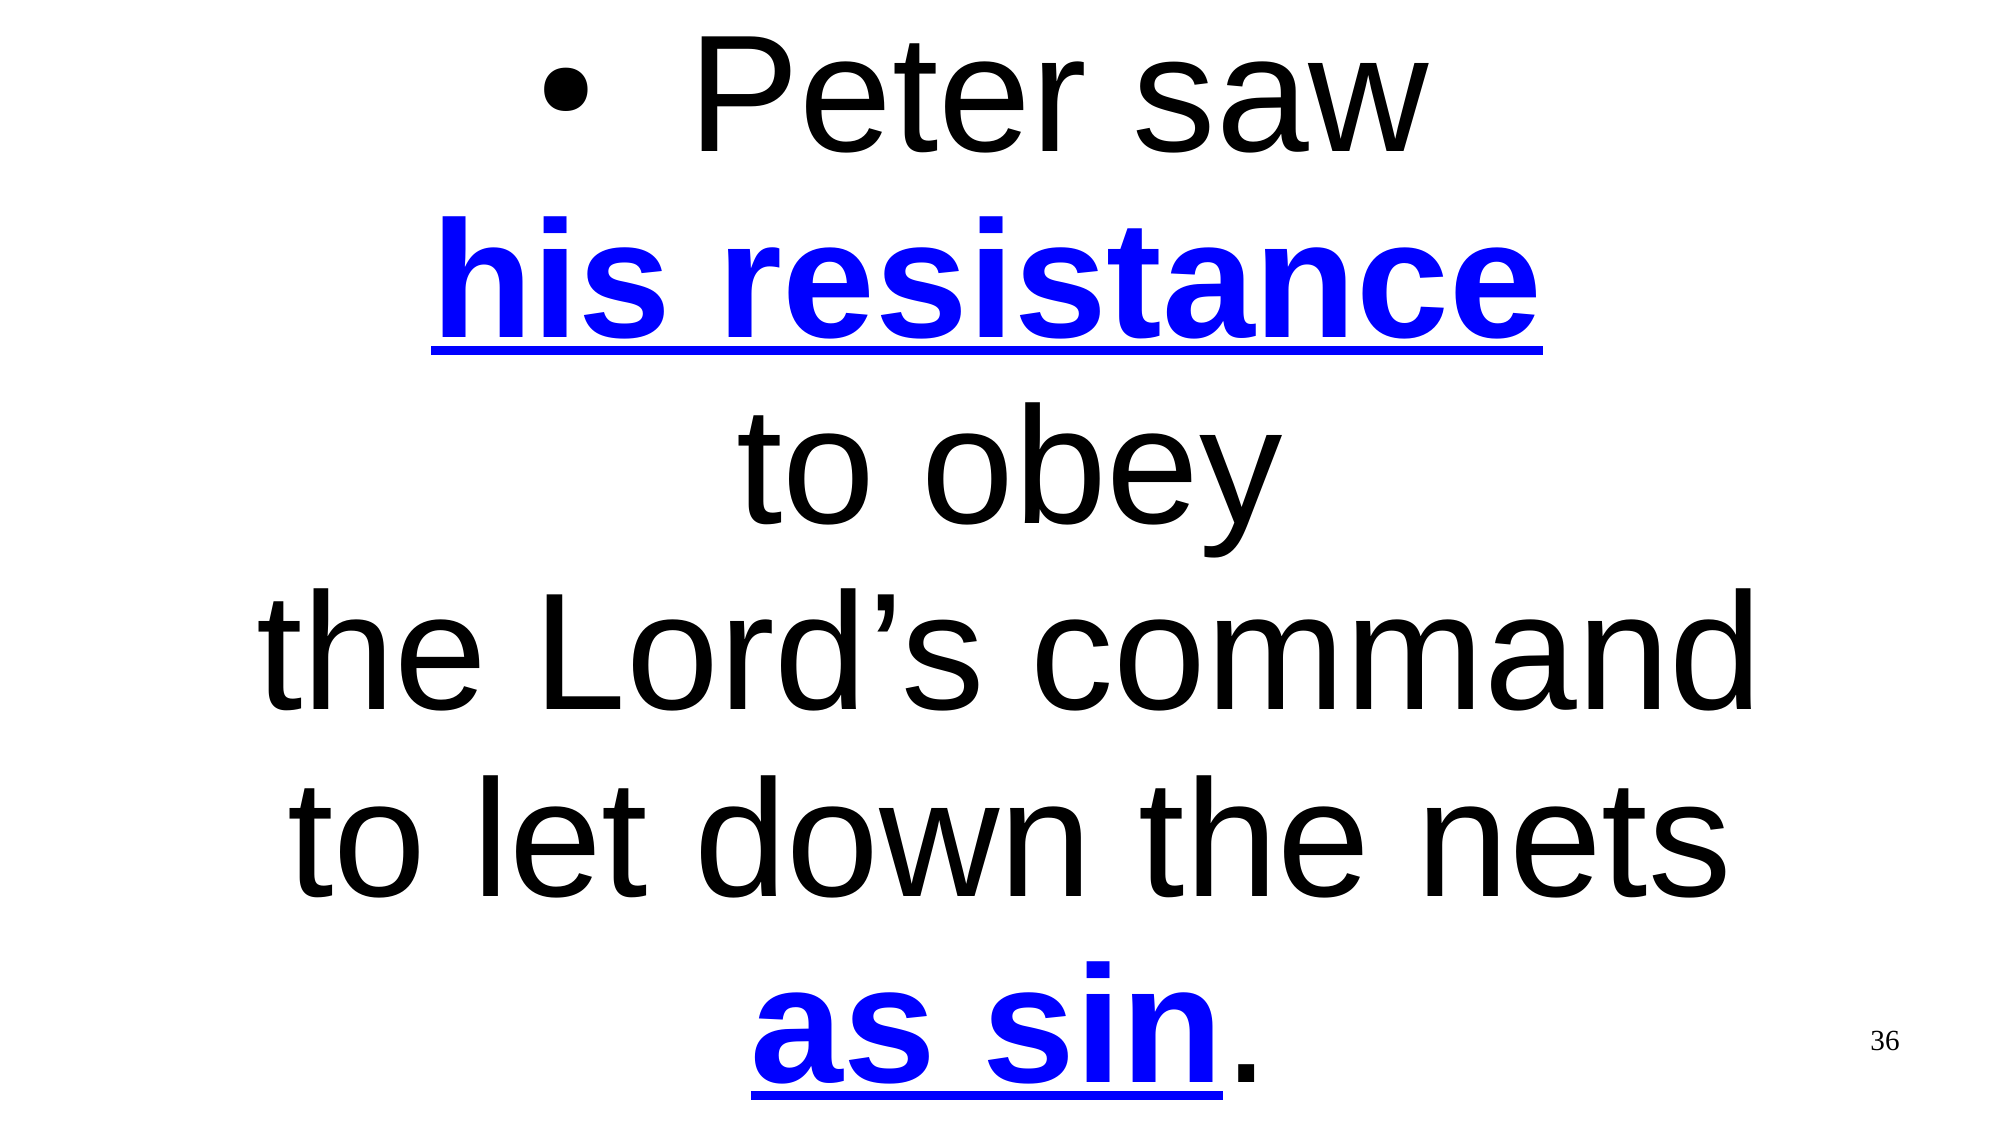

# Peter saw his resistance to obey the Lord’s command to let down the nets as sin.
36